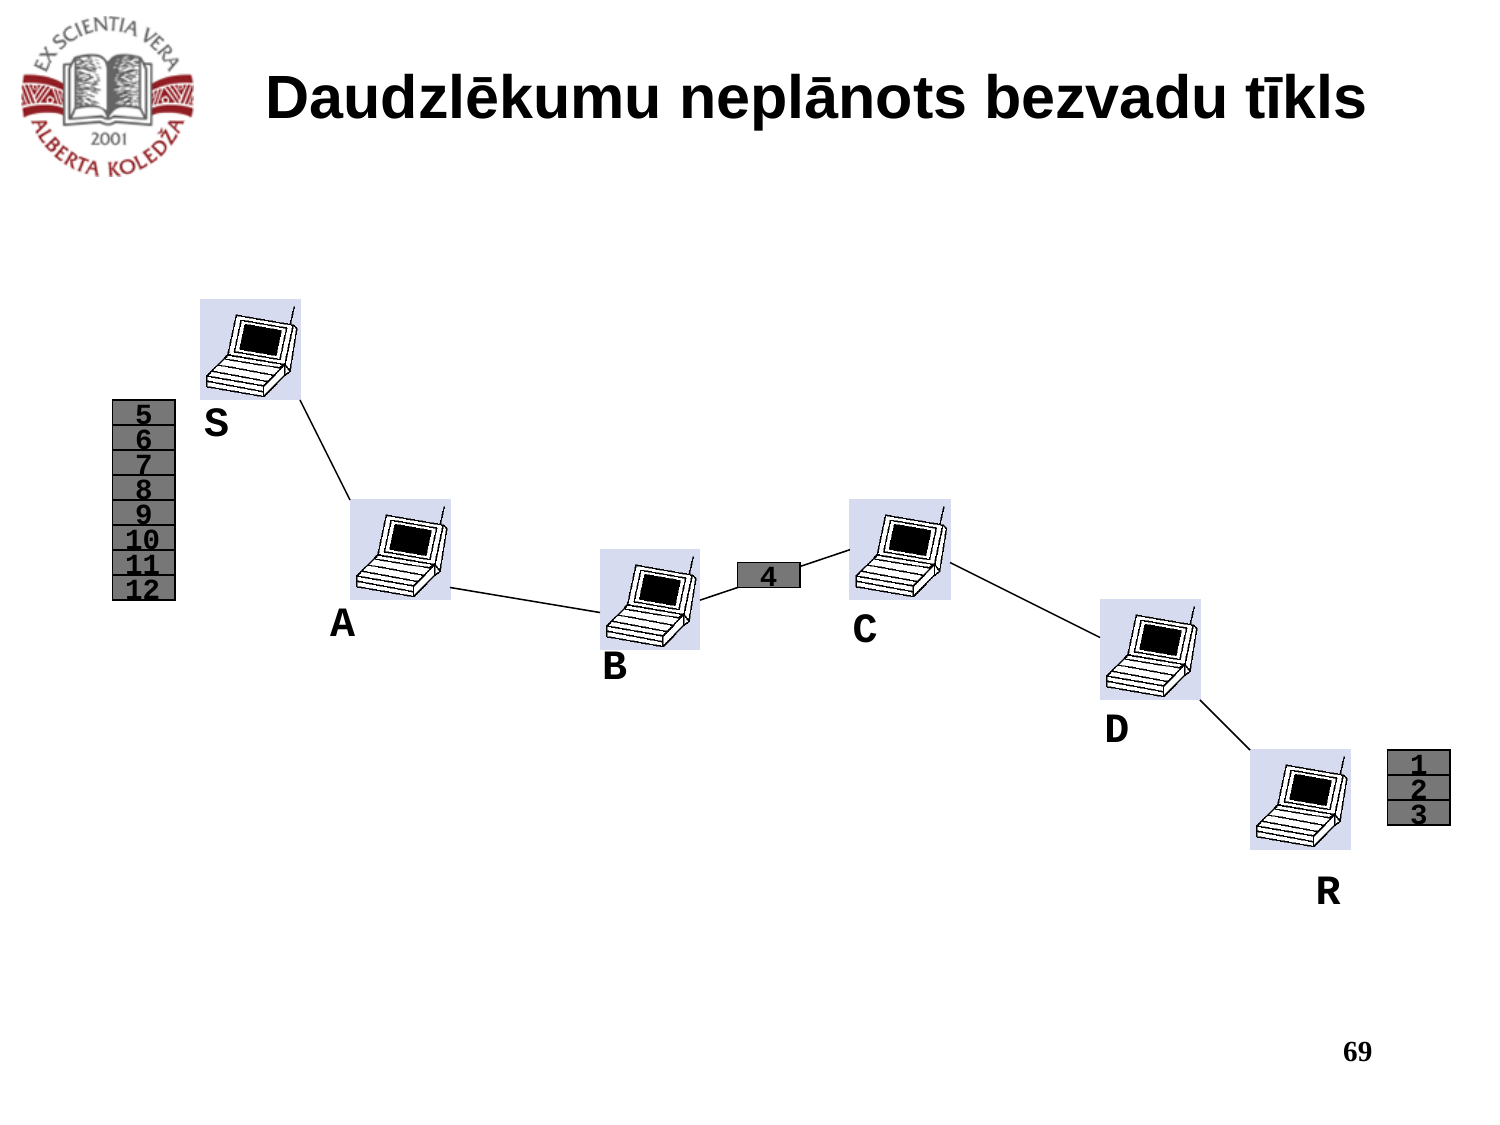

# Daudzlēkumu neplānots bezvadu tīkls
S
5
6
7
8
9
10
11
4
12
A
C
B
D
1
2
3
R